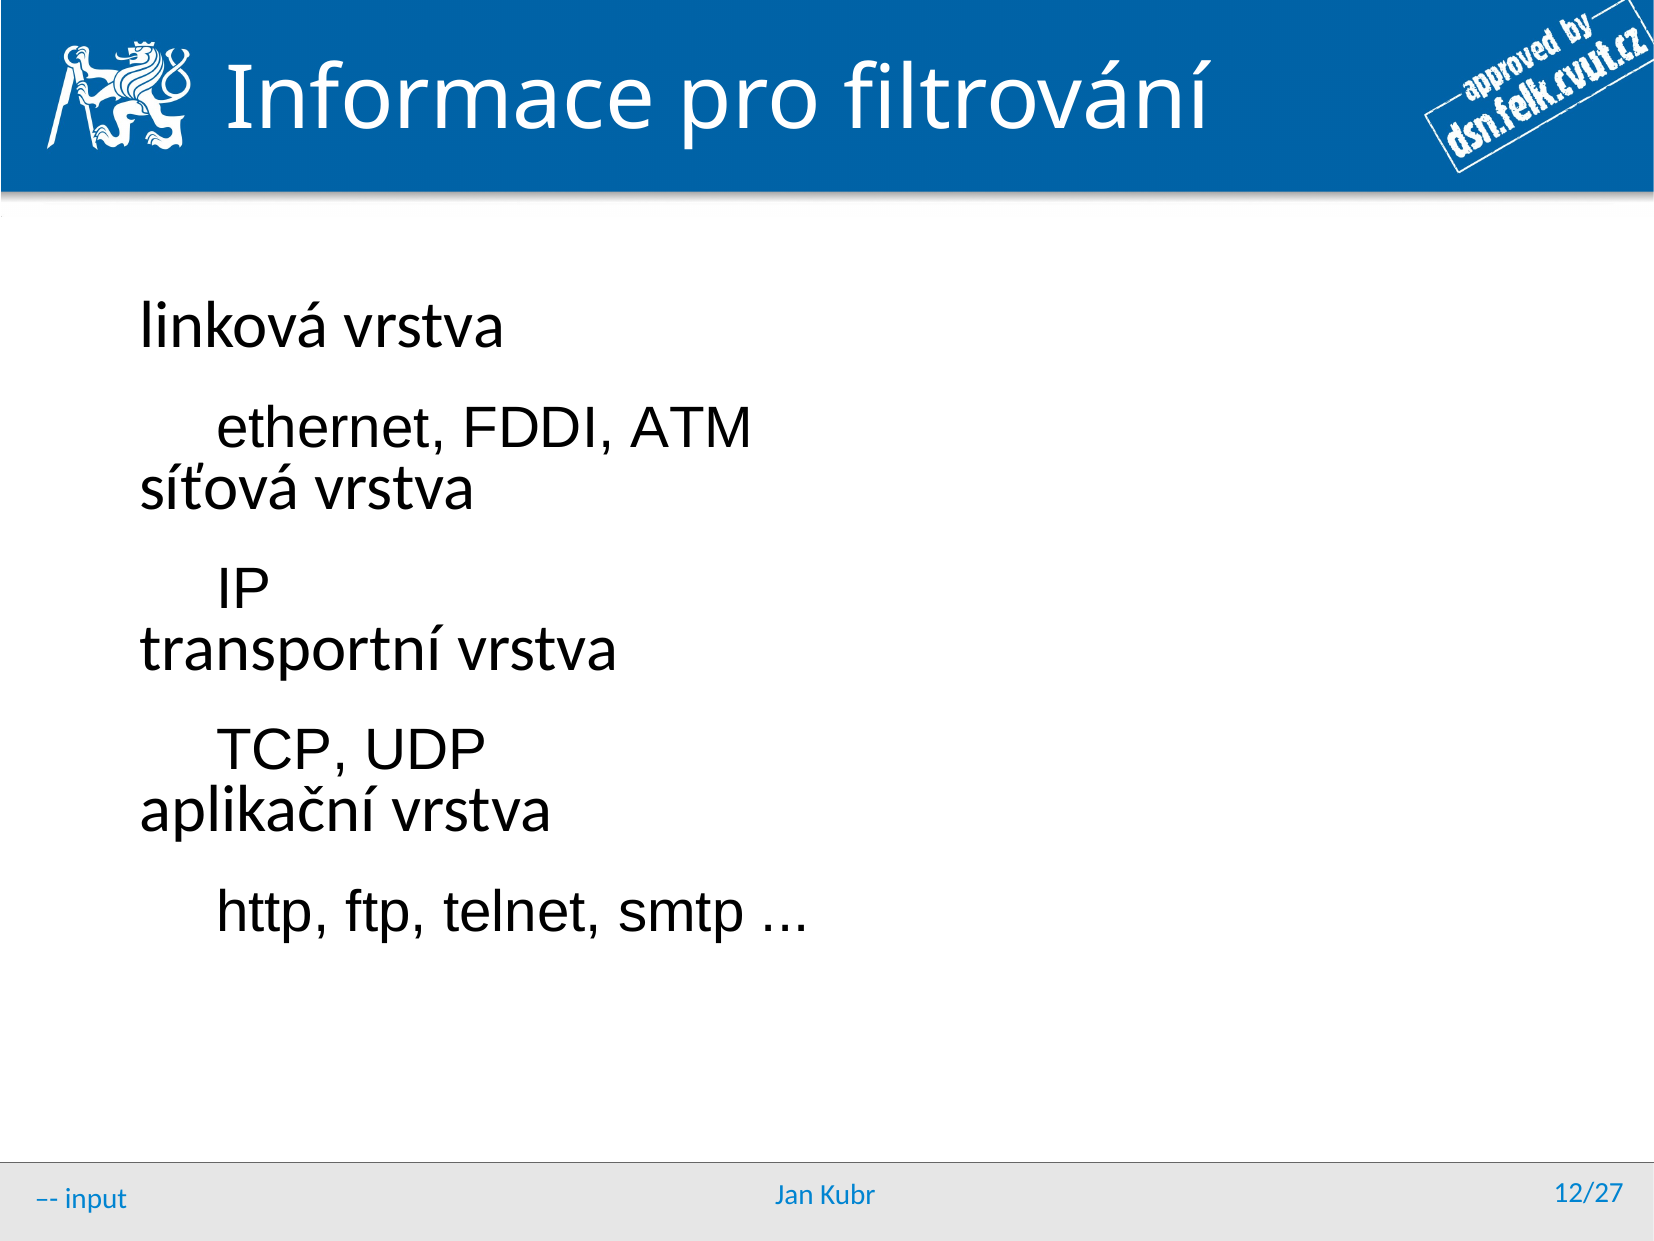

# Informace pro filtrování
linková vrstva
ethernet, FDDI, ATM
síťová vrstva
IP
transportní vrstva
TCP, UDP
aplikační vrstva
http, ftp, telnet, smtp ...
12
Jan Kubr
02/2006